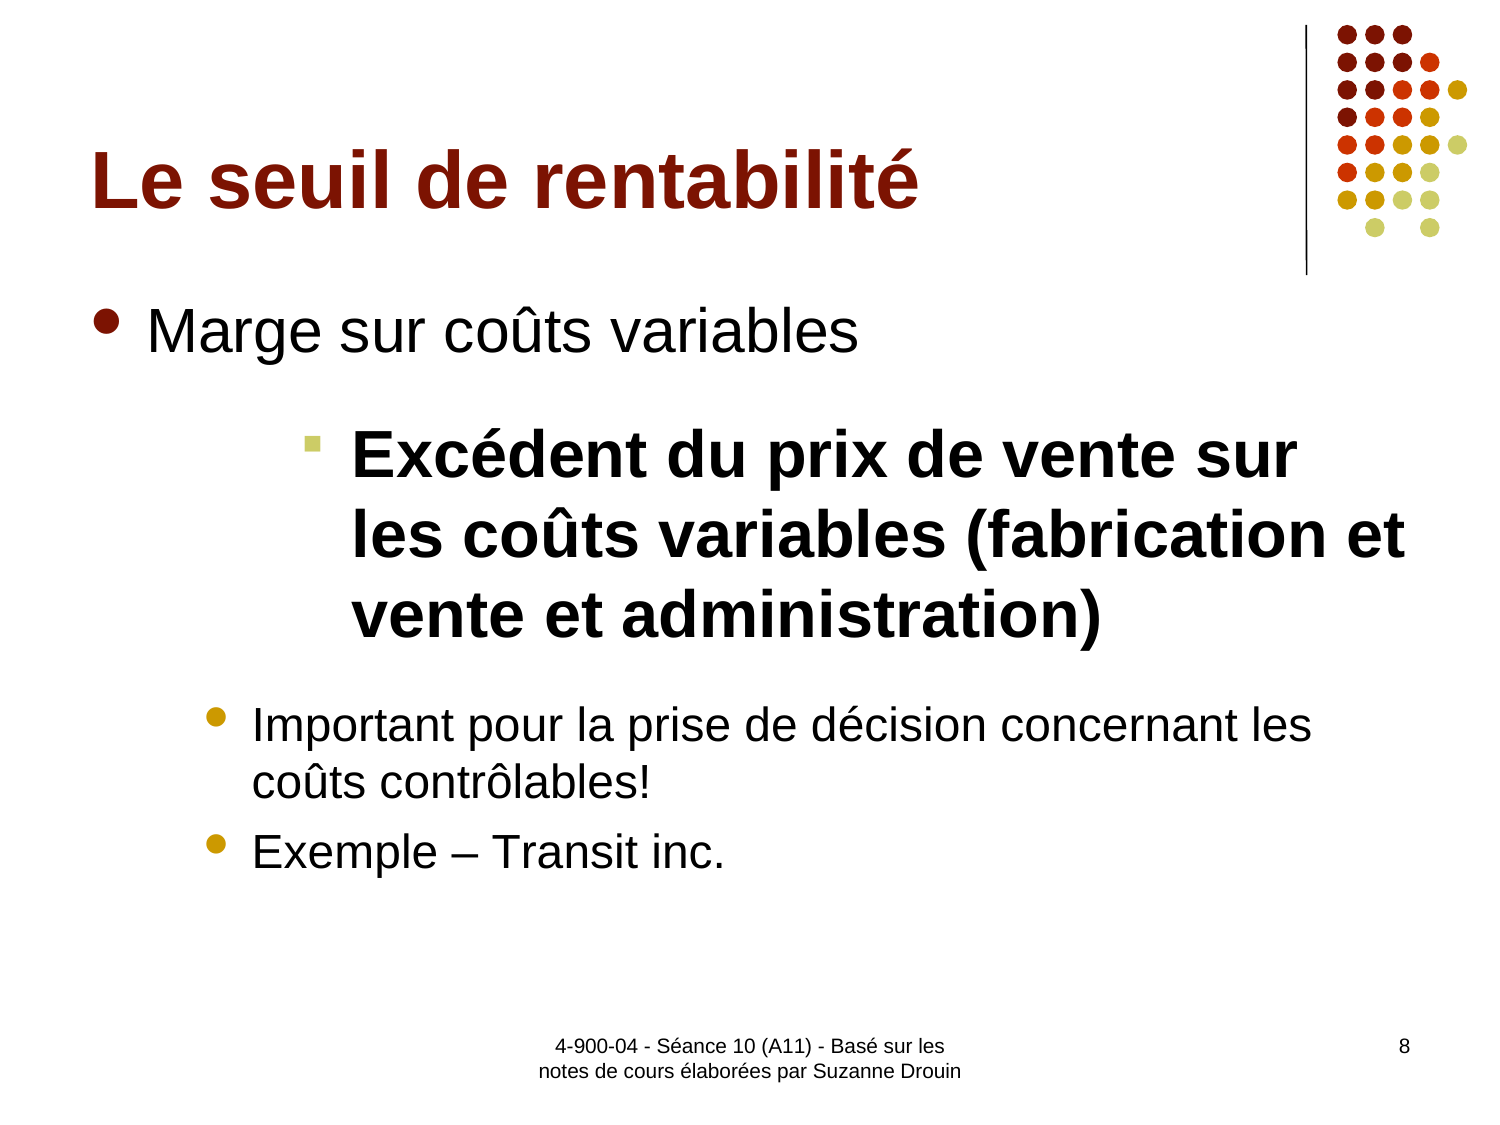

Le seuil de rentabilité
Marge sur coûts variables
Excédent du prix de vente sur les coûts variables (fabrication et vente et administration)
Important pour la prise de décision concernant les coûts contrôlables!
Exemple – Transit inc.
4-900-04 - Séance 10 (A11) - Basé sur les notes de cours élaborées par Suzanne Drouin